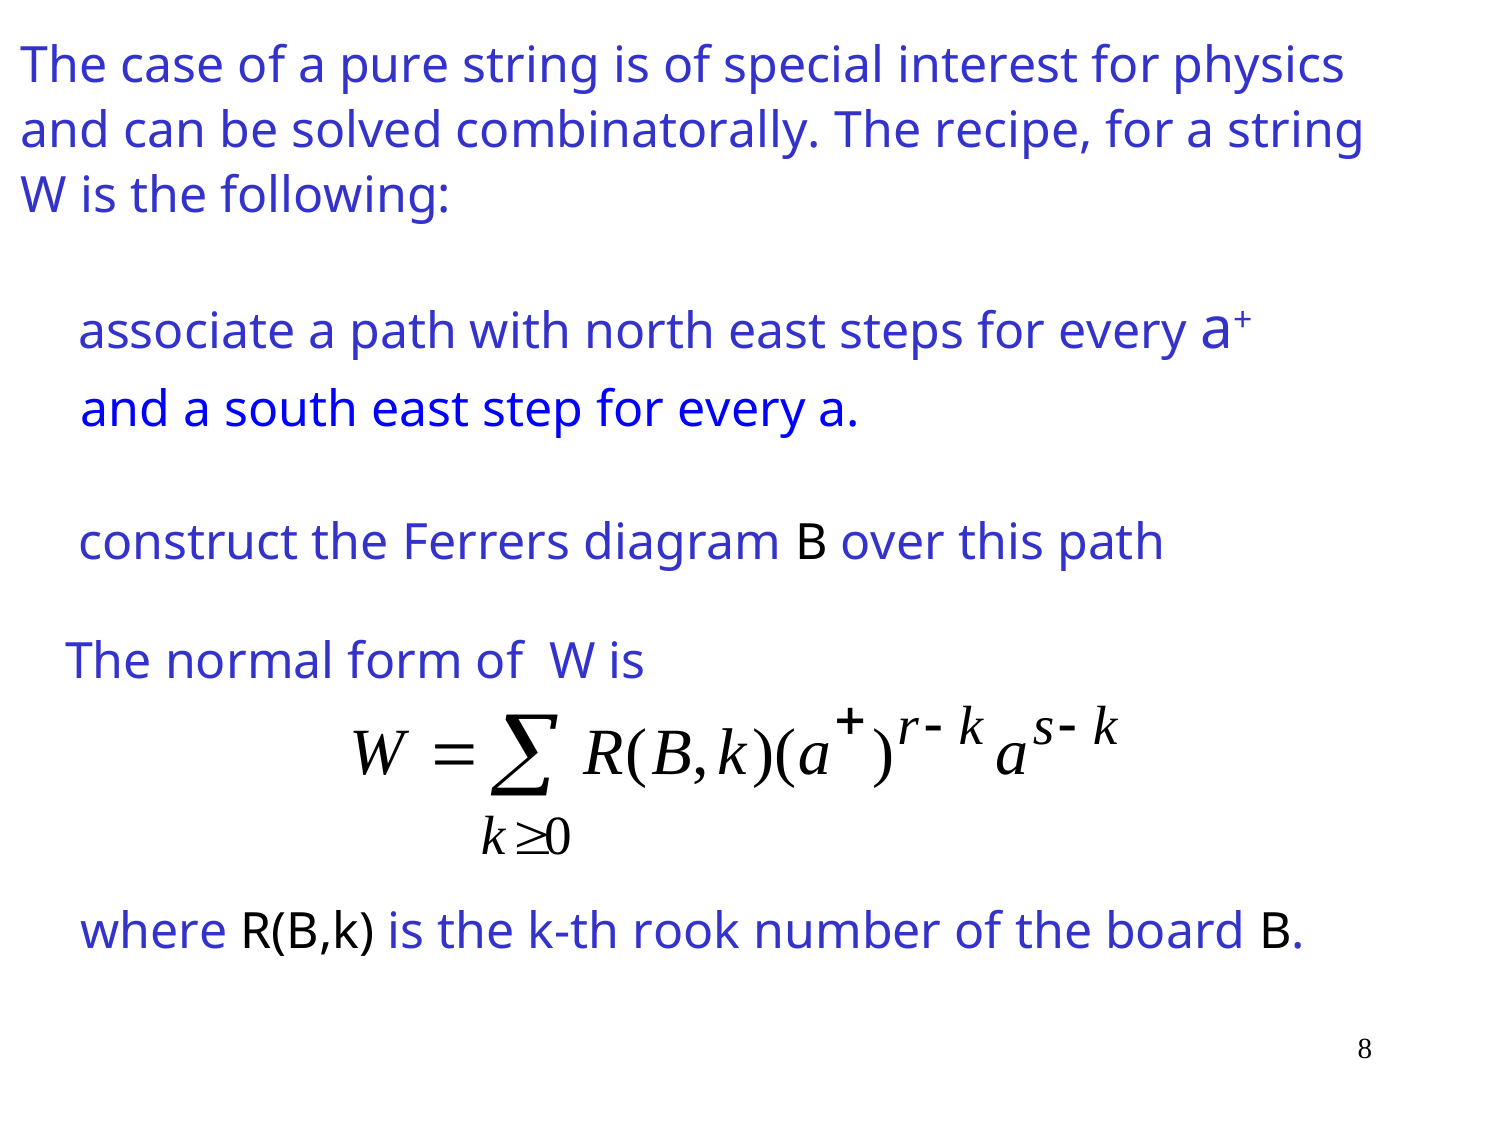

The case of a pure string is of special interest for physics
and can be solved combinatorally. The recipe, for a string
W is the following:
 associate a path with north east steps for every a+
 and a south east step for every a.
 construct the Ferrers diagram B over this path
The normal form of W is
where R(B,k) is the k-th rook number of the board B.
8